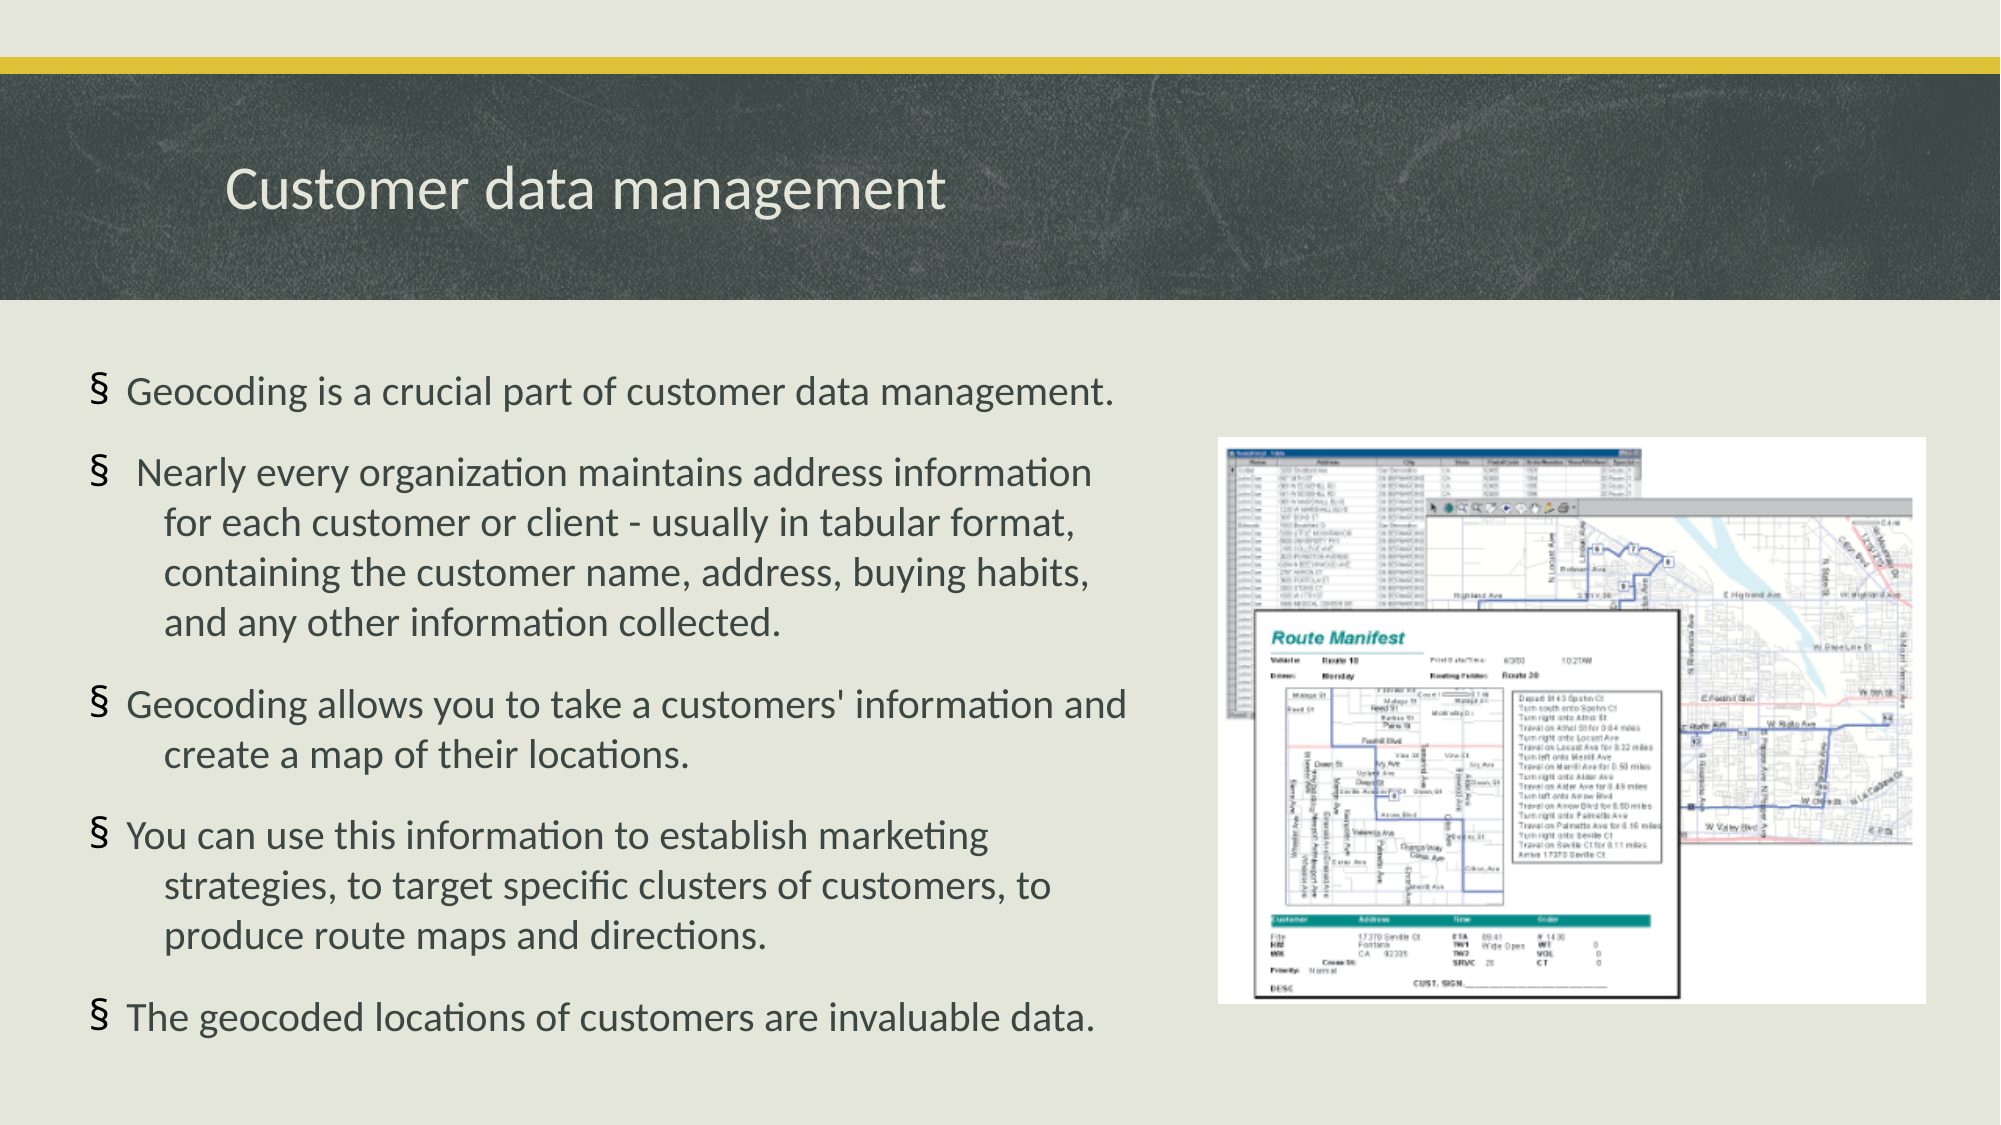

# Customer data management
Geocoding is a crucial part of customer data management.
 Nearly every organization maintains address information for each customer or client - usually in tabular format, containing the customer name, address, buying habits, and any other information collected.
Geocoding allows you to take a customers' information and create a map of their locations.
You can use this information to establish marketing strategies, to target specific clusters of customers, to produce route maps and directions.
The geocoded locations of customers are invaluable data.